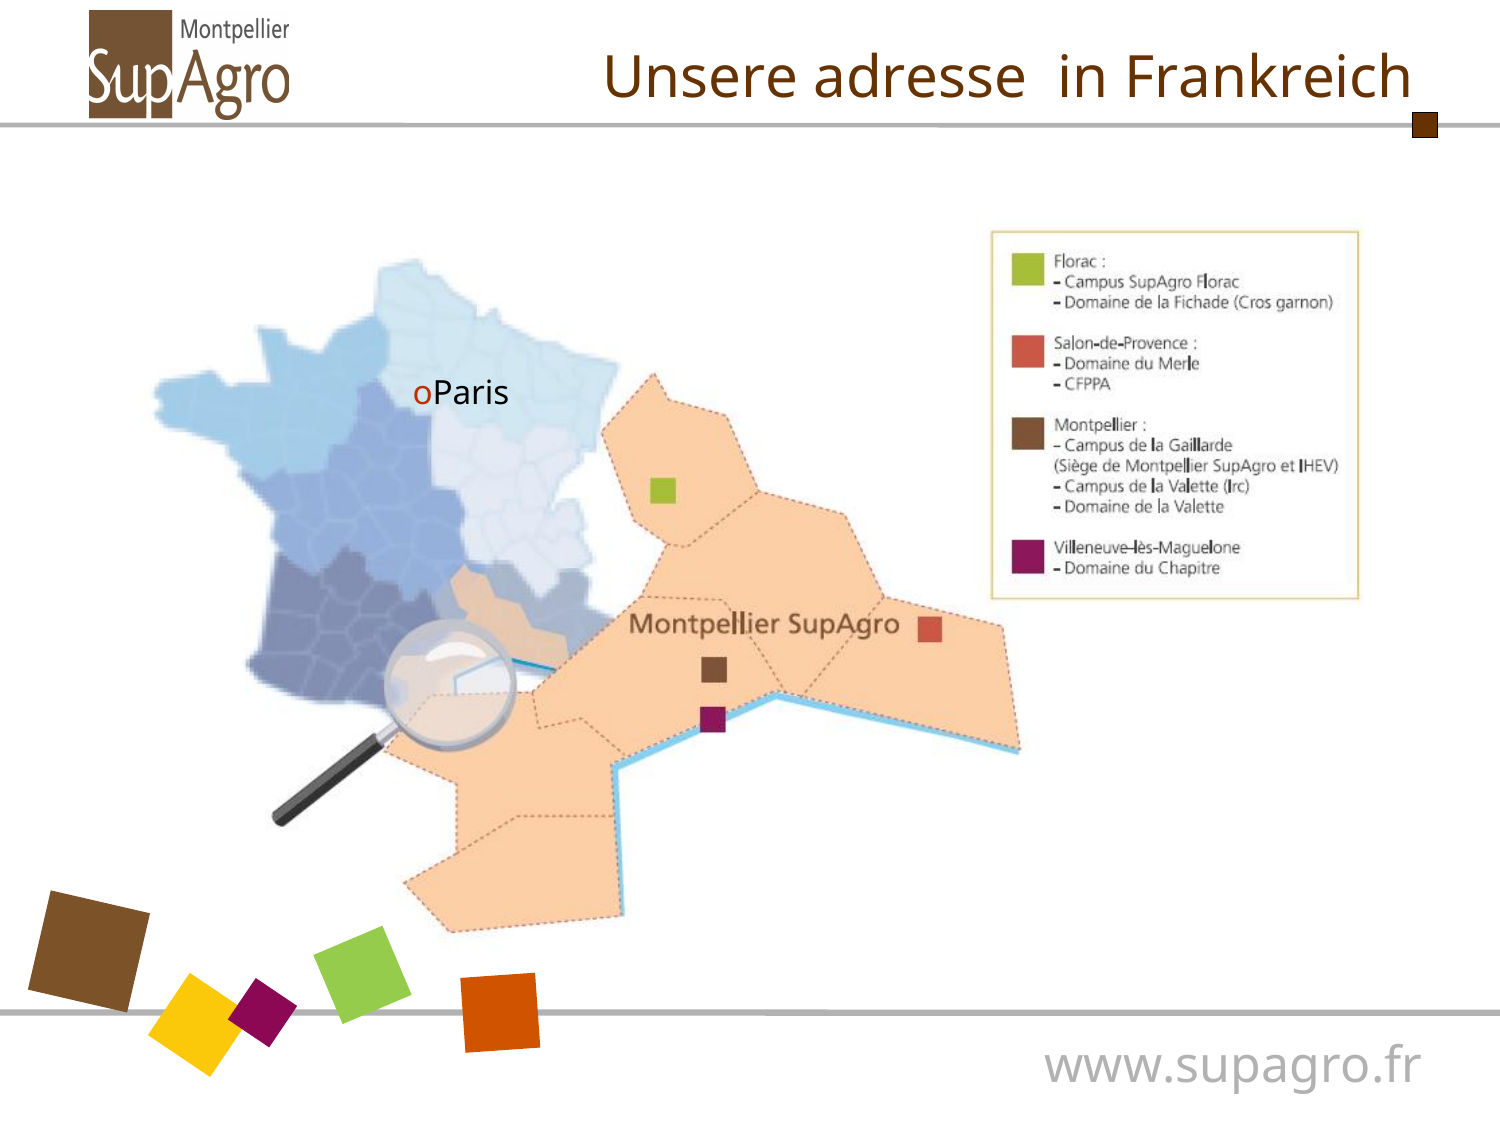

#
Unsere adresse in Frankreich
Paris
www.supagro.fr